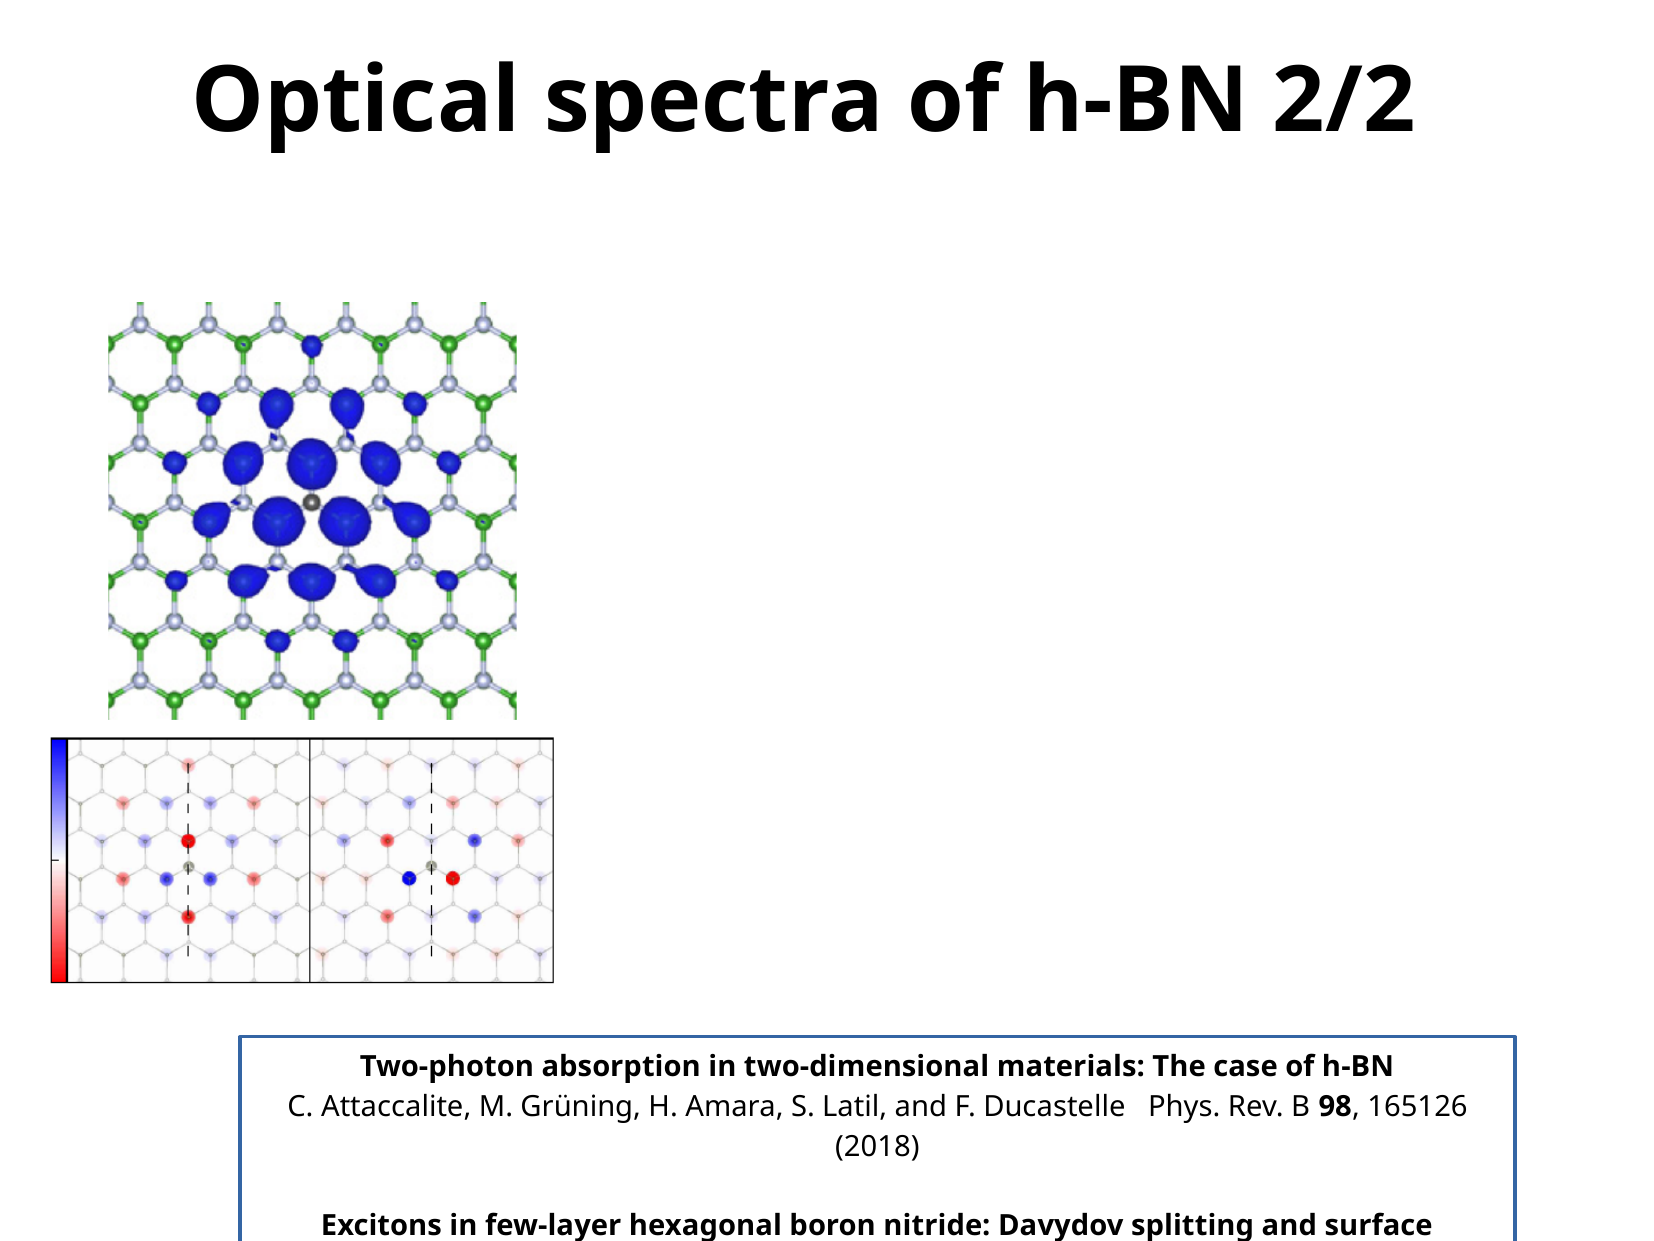

# Optical spectra of h-BN 2/2
Two-photon absorption in two-dimensional materials: The case of h-BN
C. Attaccalite, M. Grüning, H. Amara, S. Latil, and F. Ducastelle Phys. Rev. B 98, 165126 (2018)
Excitons in few-layer hexagonal boron nitride: Davydov splitting and surface localization
F. Paleari et al. 2D Mater. 5 045017 (2018)